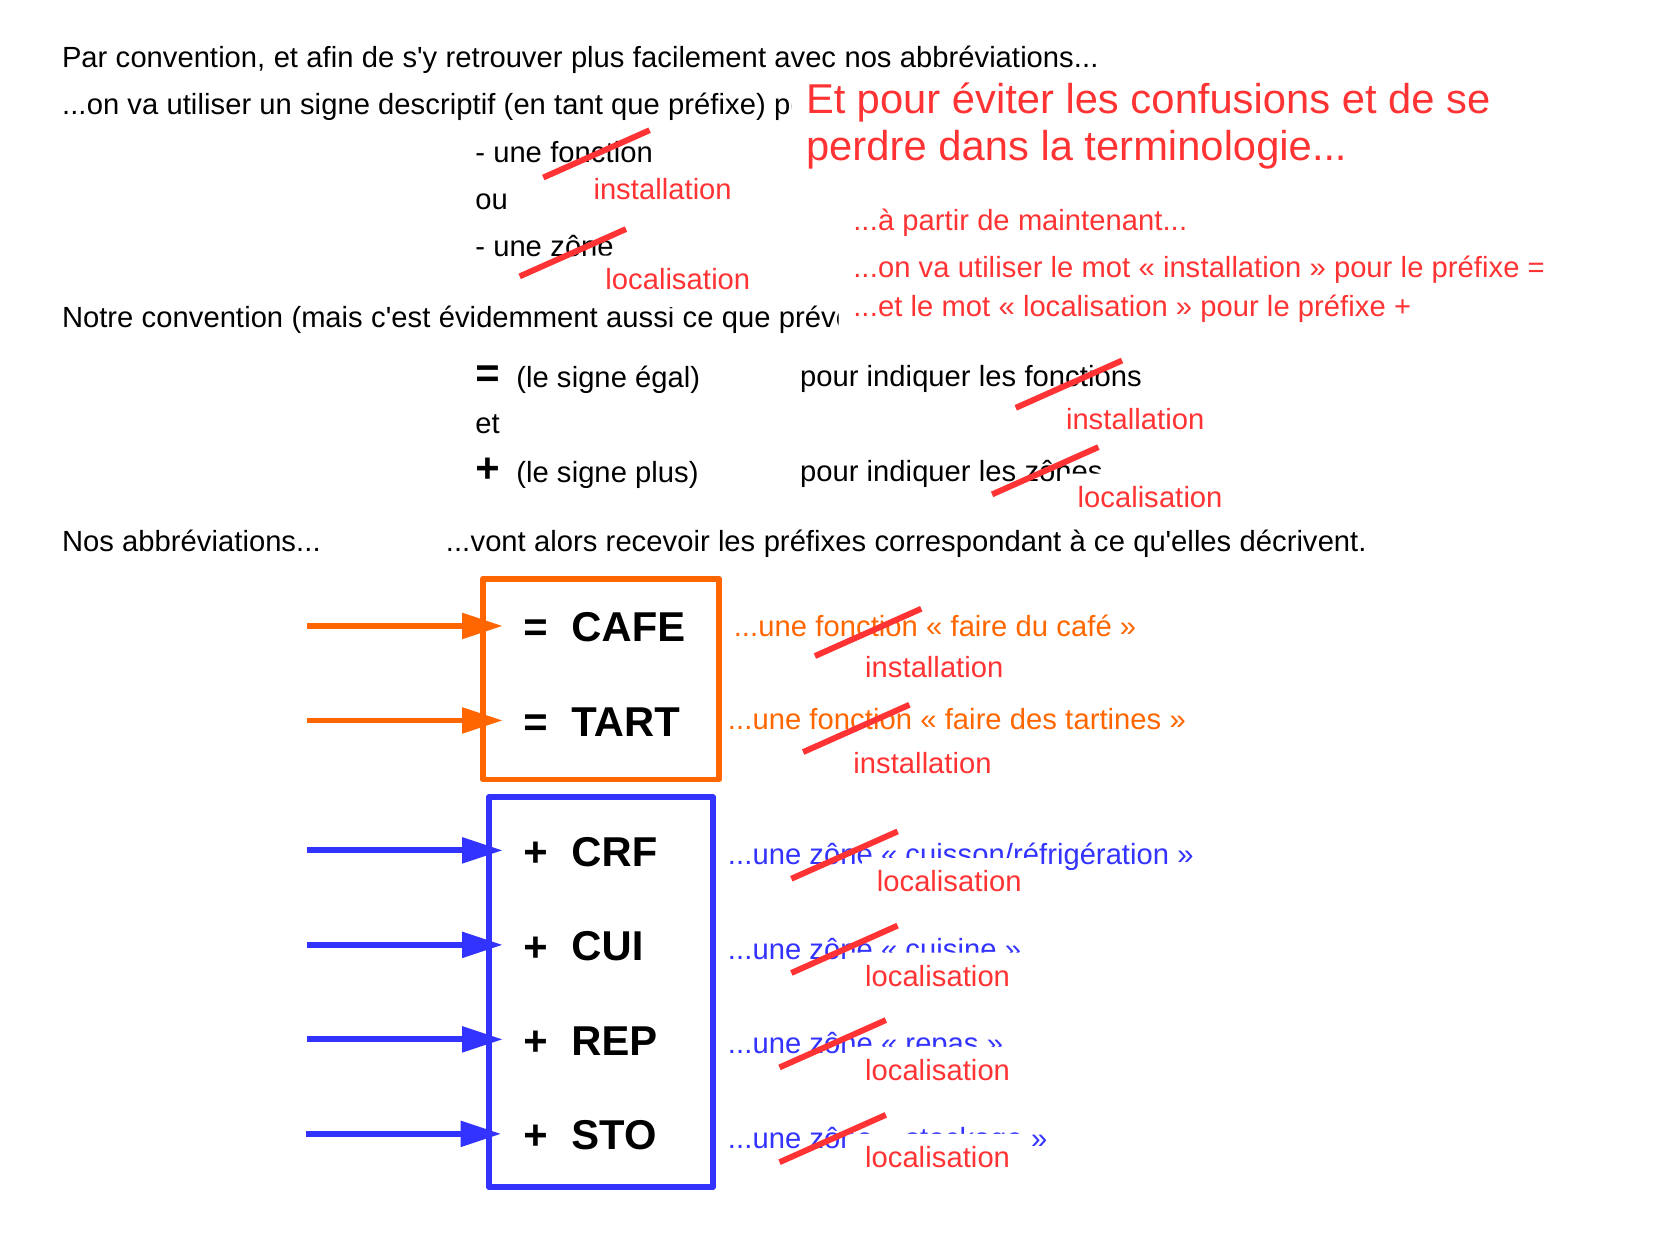

Par convention, et afin de s'y retrouver plus facilement avec nos abbréviations...
Et pour éviter les confusions et de se perdre dans la terminologie...
...on va utiliser un signe descriptif (en tant que préfixe) pour savoir si une abbréviation décrit :
- une fonction
installation
ou
...à partir de maintenant...
- une zône
...on va utiliser le mot « installation » pour le préfixe =
localisation
...et le mot « localisation » pour le préfixe +
Notre convention (mais c'est évidemment aussi ce que prévoit la norme IEC 81346) utilisera alors :
= (le signe égal)
pour indiquer les fonctions
installation
et
+ (le signe plus)
pour indiquer les zônes
localisation
Nos abbréviations...
...vont alors recevoir les préfixes correspondant à ce qu'elles décrivent.
CAFE
=
...une fonction « faire du café »
installation
TART
=
...une fonction « faire des tartines »
installation
CRF
+
...une zône « cuisson/réfrigération »
localisation
CUI
+
...une zône « cuisine »
localisation
REP
+
...une zône « repas »
localisation
STO
+
...une zône « stockage »
localisation